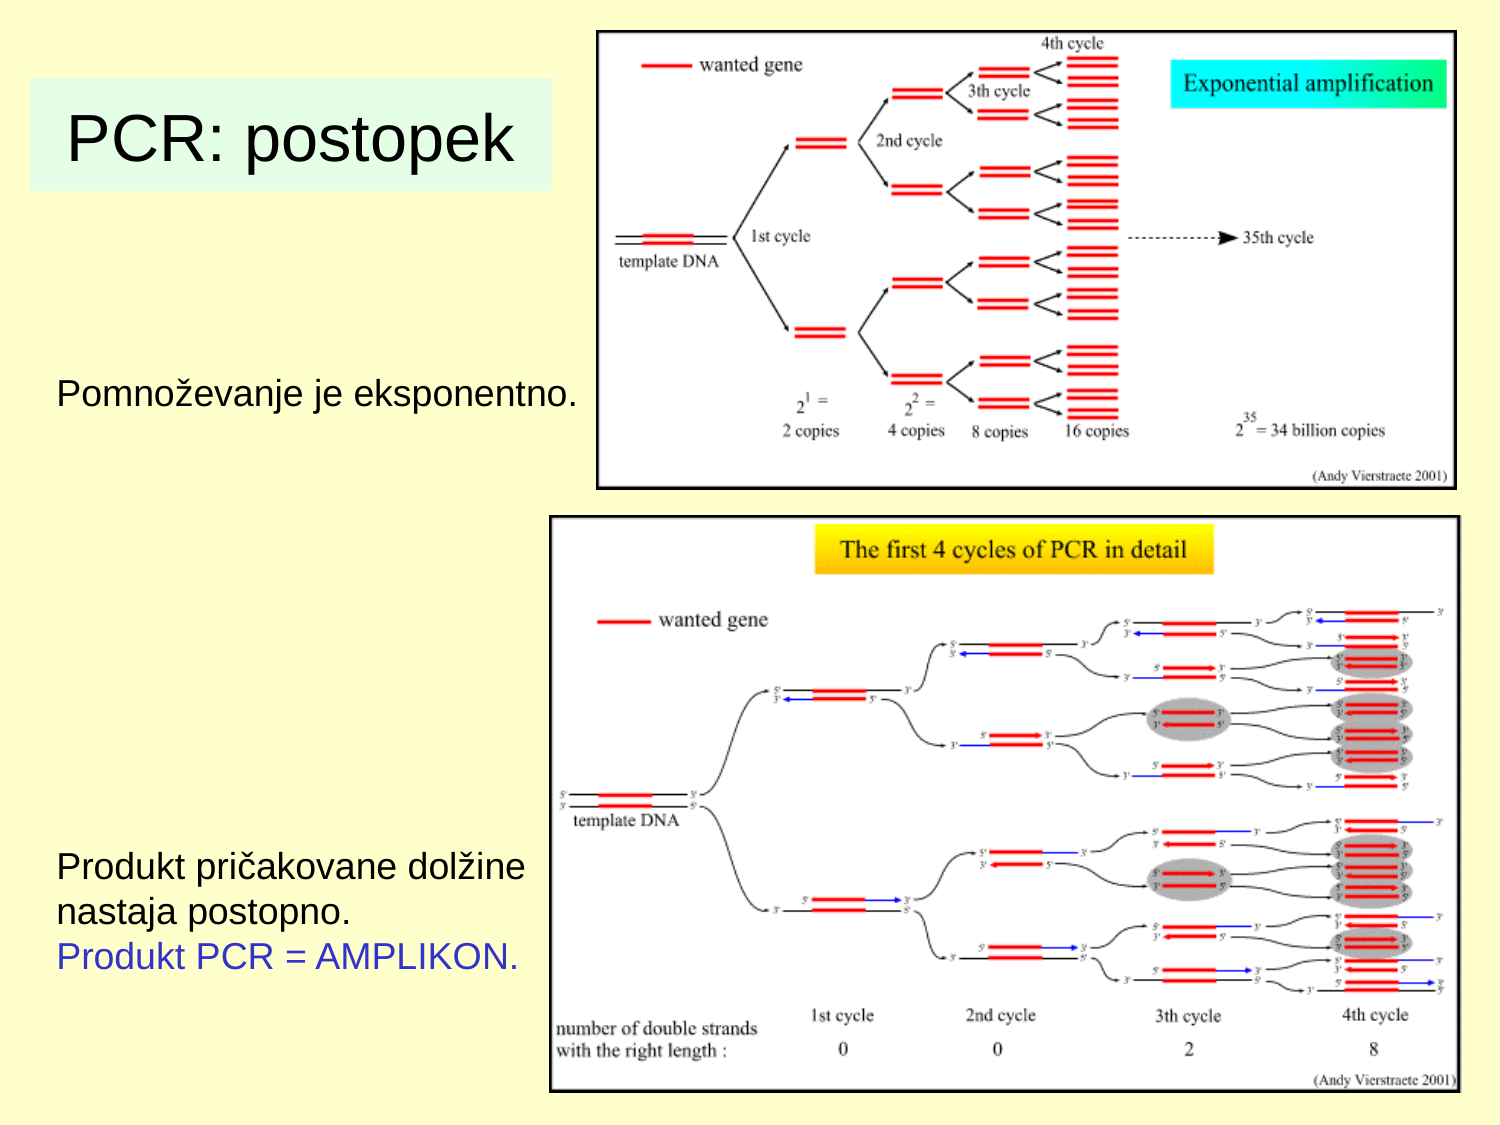

# PCR: postopek
Pomnoževanje je eksponentno.
Produkt pričakovane dolžine
nastaja postopno.
Produkt PCR = AMPLIKON.